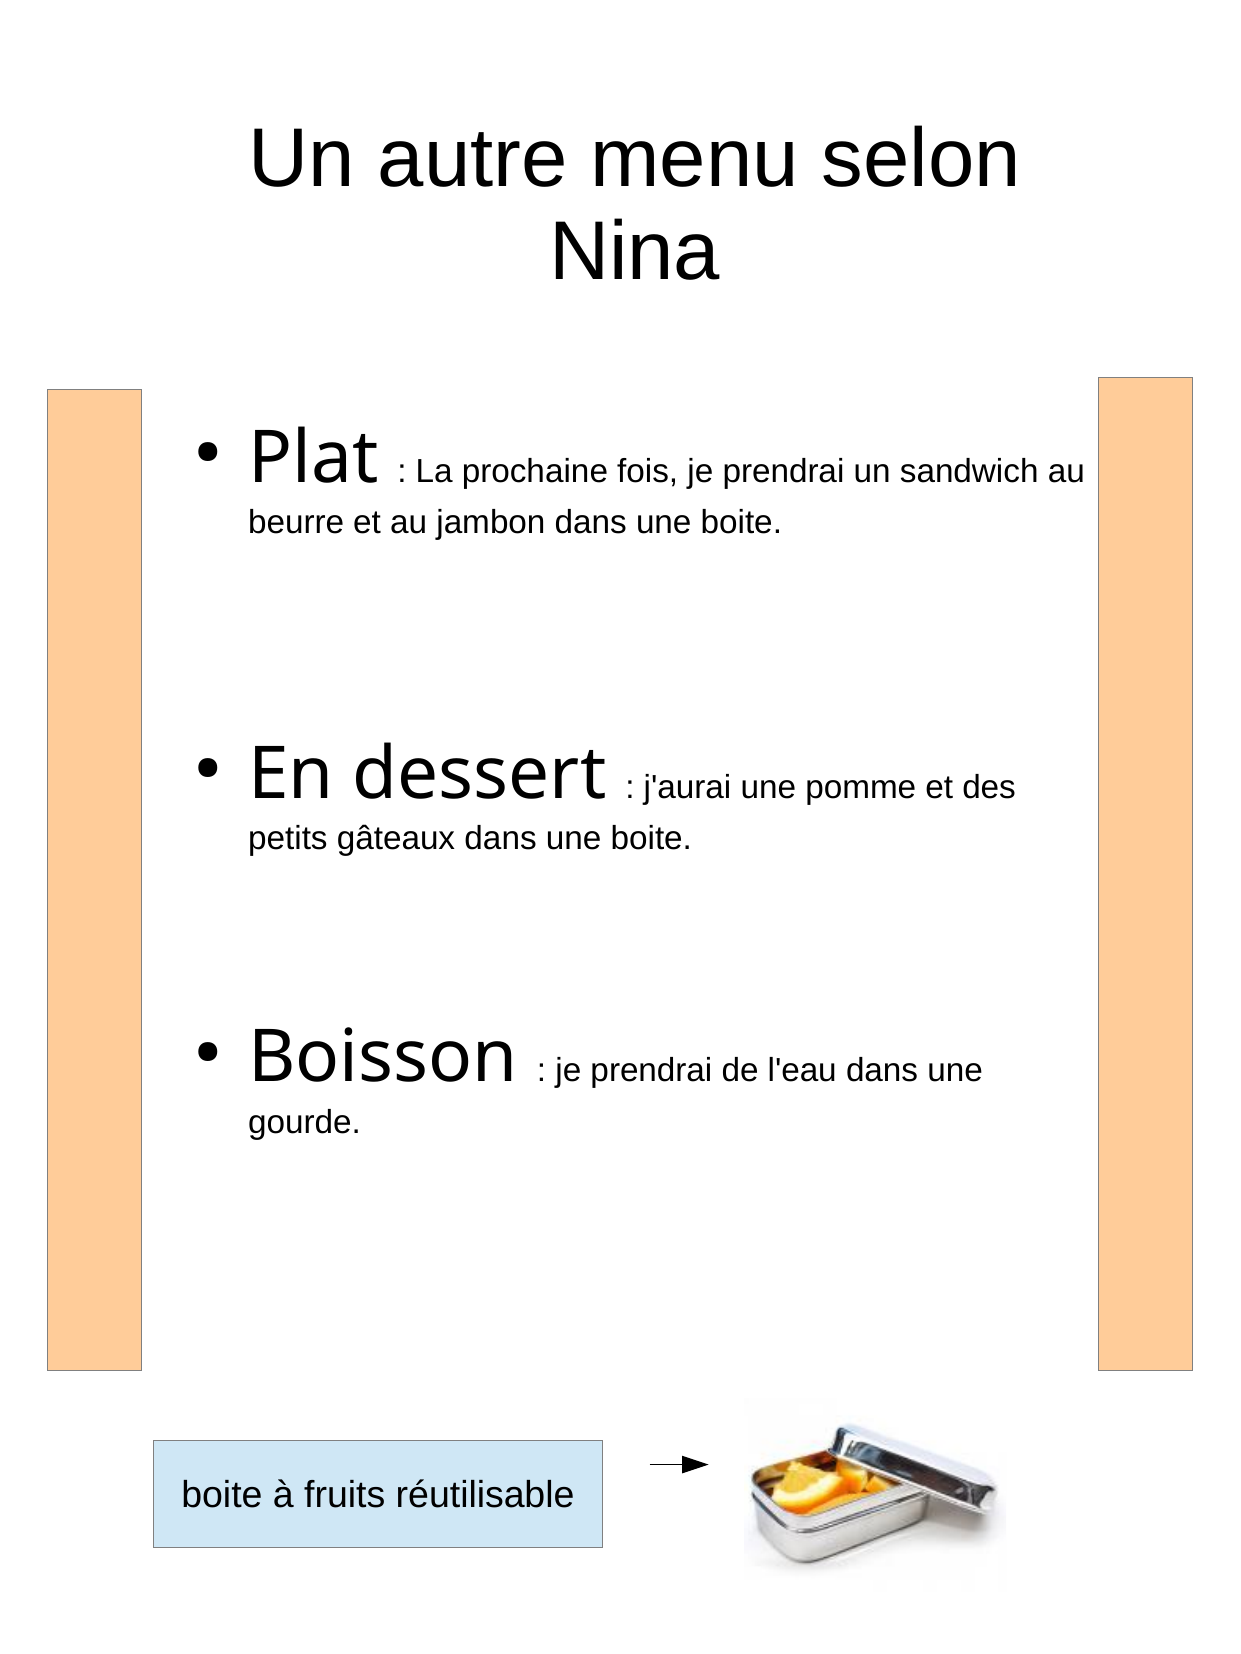

# Un autre menu selon Nina
Plat : La prochaine fois, je prendrai un sandwich au beurre et au jambon dans une boite.
En dessert : j'aurai une pomme et des petits gâteaux dans une boite.
Boisson : je prendrai de l'eau dans une gourde.
boite à fruits réutilisable